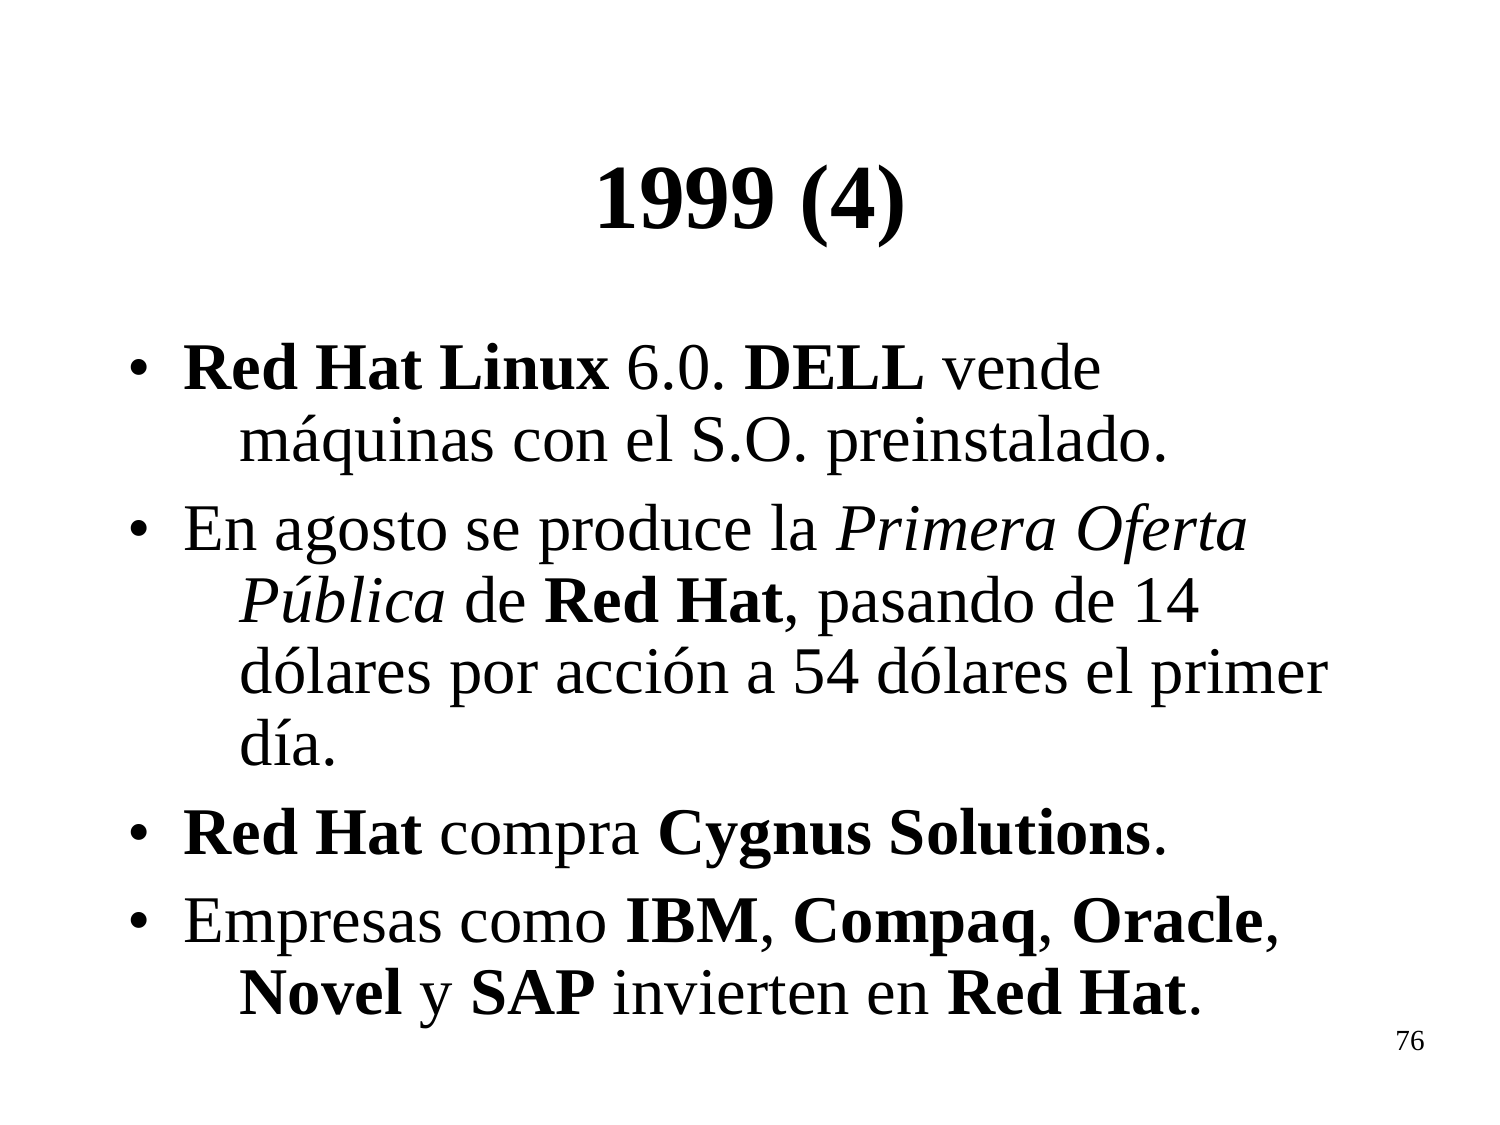

# 1999 (4)
Red Hat Linux 6.0. DELL vende máquinas con el S.O. preinstalado.
En agosto se produce la Primera Oferta Pública de Red Hat, pasando de 14 dólares por acción a 54 dólares el primer día.
Red Hat compra Cygnus Solutions.
Empresas como IBM, Compaq, Oracle, Novel y SAP invierten en Red Hat.
76